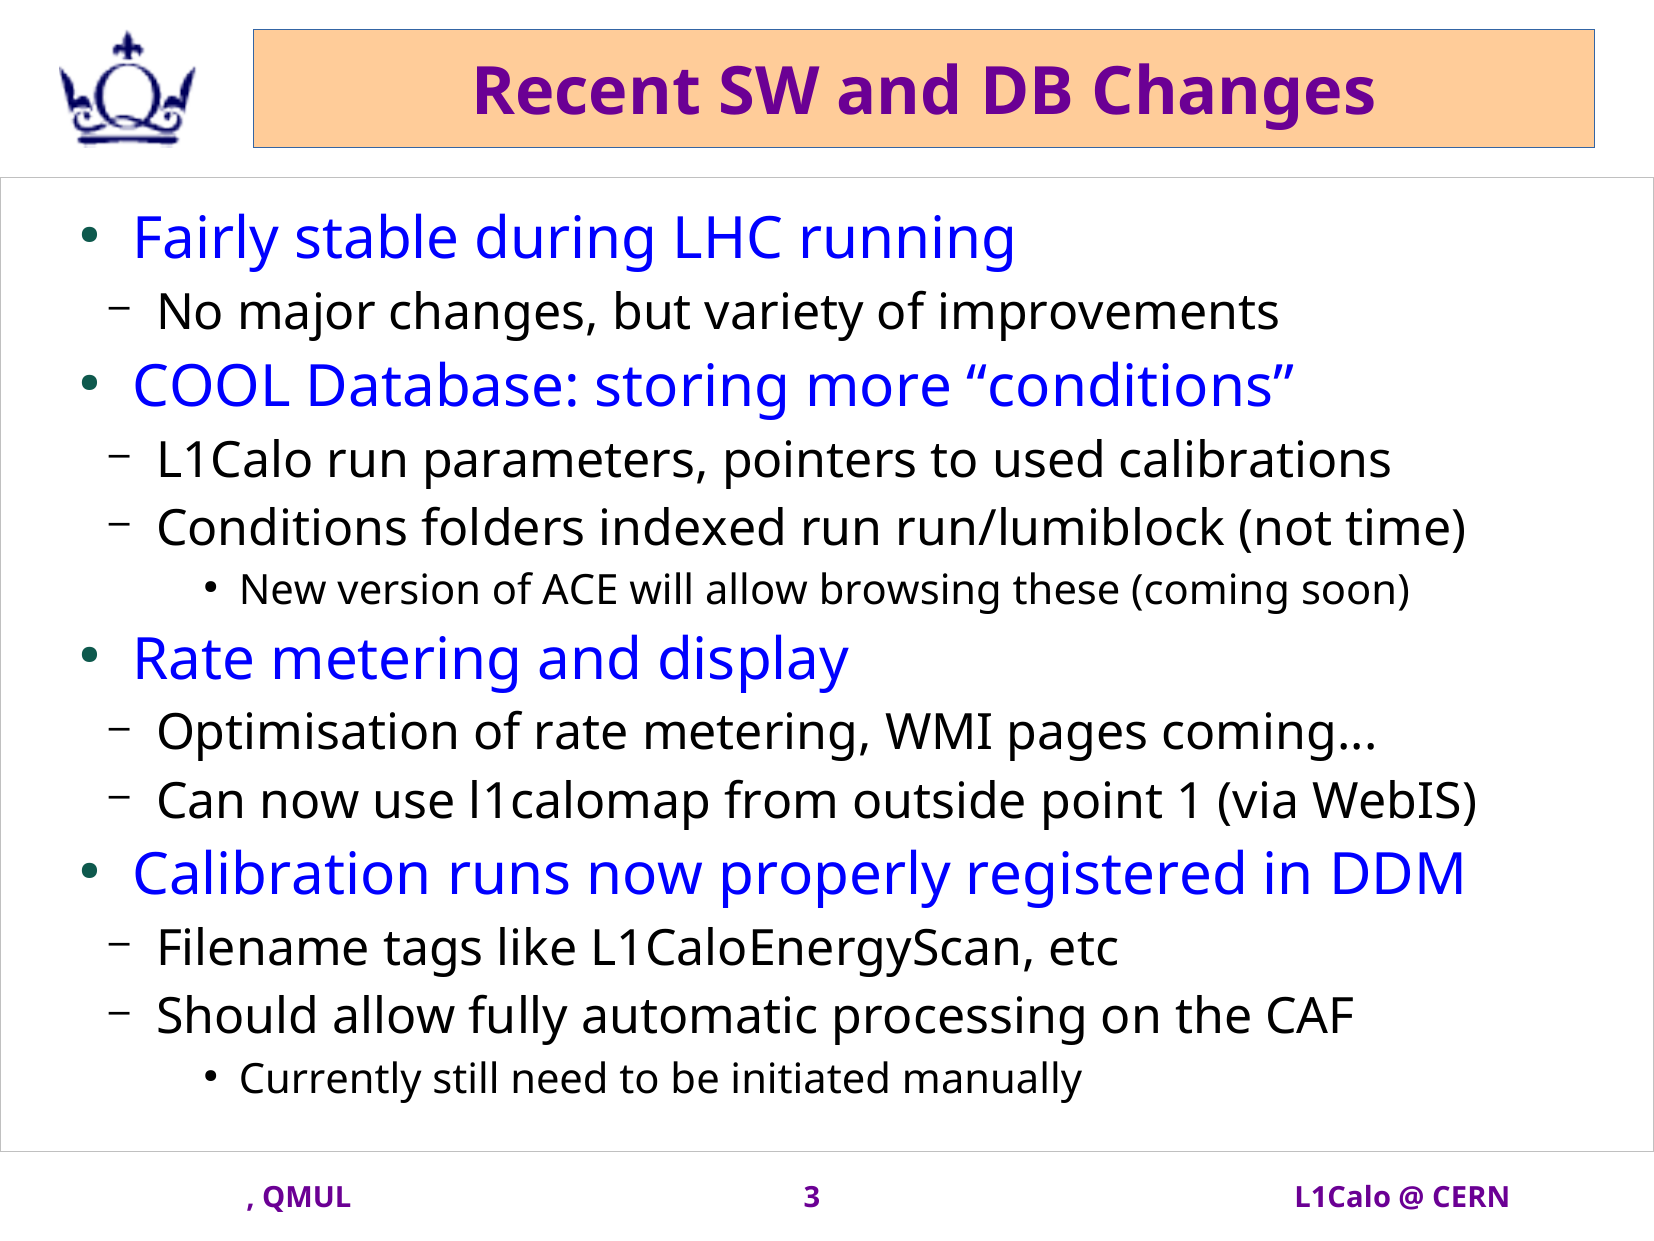

# Recent SW and DB Changes
Fairly stable during LHC running
No major changes, but variety of improvements
COOL Database: storing more “conditions”
L1Calo run parameters, pointers to used calibrations
Conditions folders indexed run run/lumiblock (not time)
New version of ACE will allow browsing these (coming soon)
Rate metering and display
Optimisation of rate metering, WMI pages coming...
Can now use l1calomap from outside point 1 (via WebIS)
Calibration runs now properly registered in DDM
Filename tags like L1CaloEnergyScan, etc
Should allow fully automatic processing on the CAF
Currently still need to be initiated manually